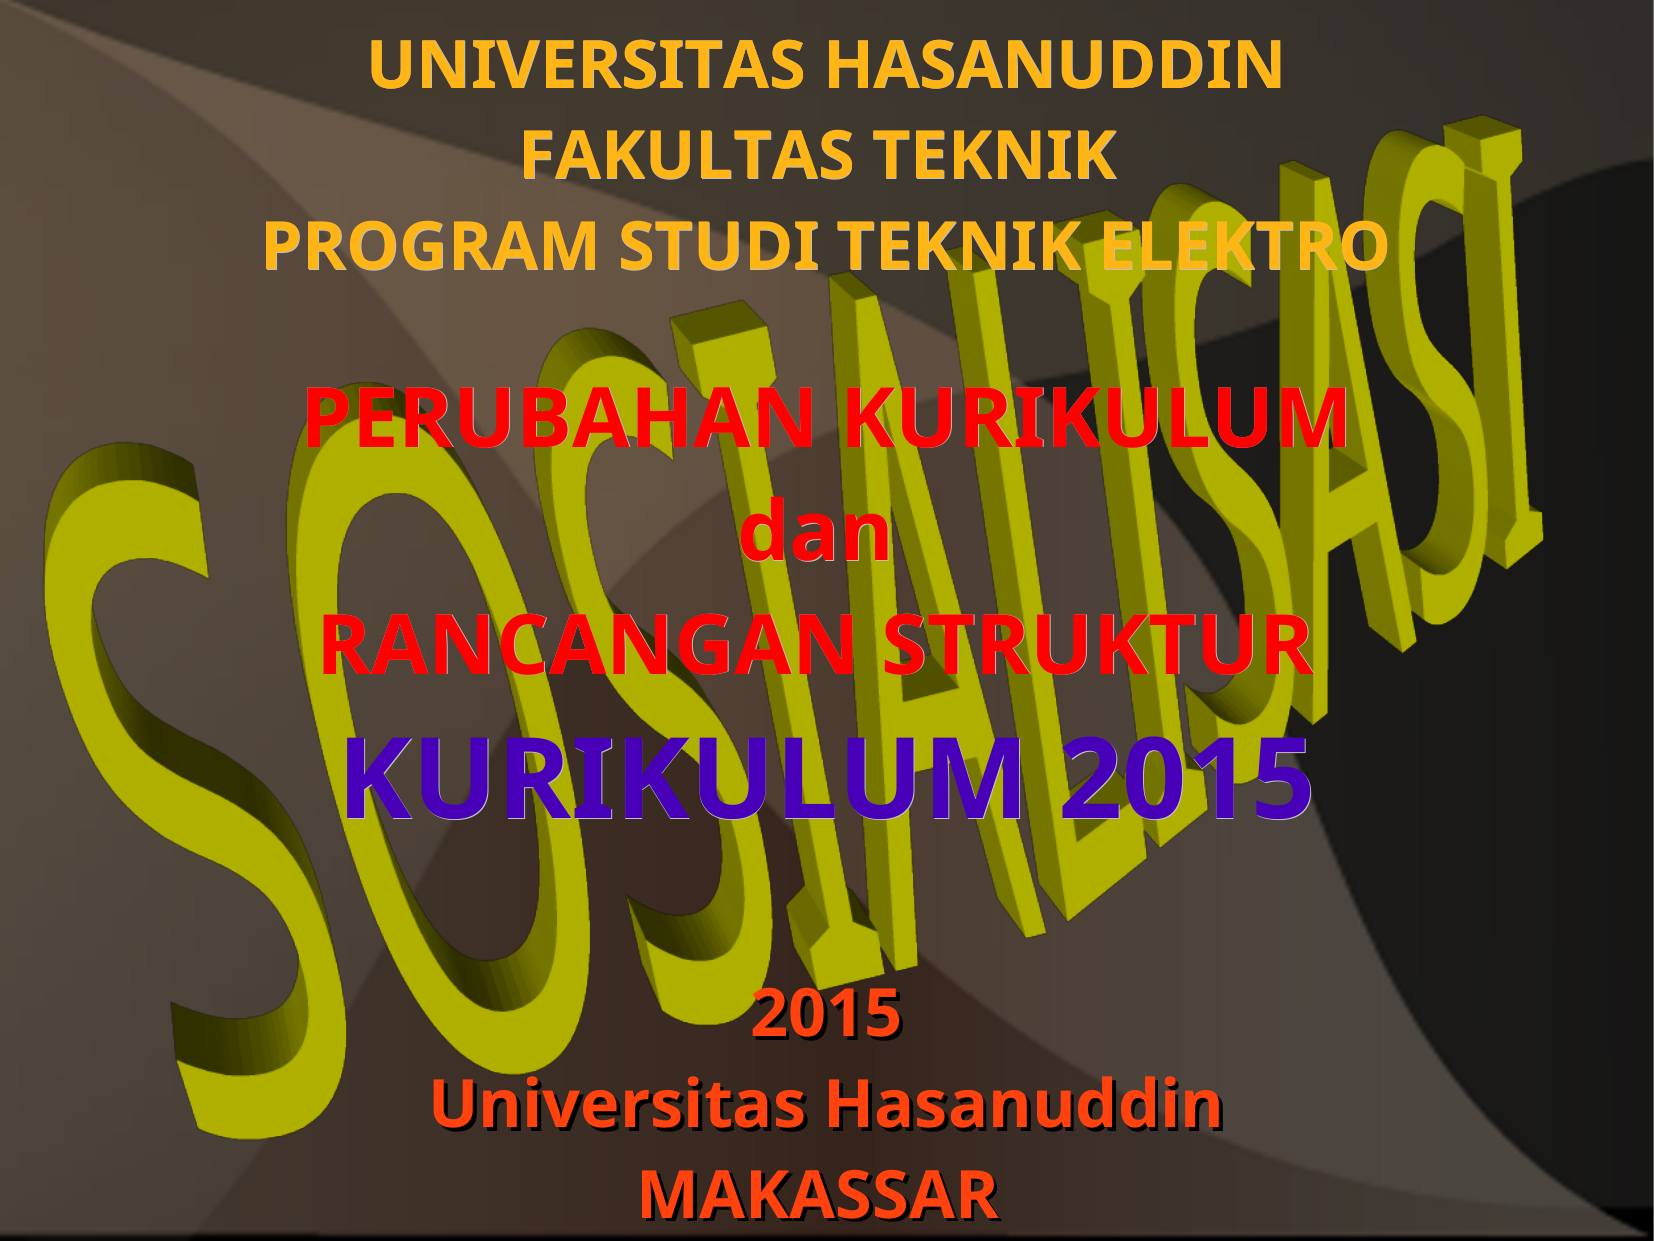

# UNIVERSITAS HASANUDDIN FAKULTAS TEKNIK PROGRAM STUDI TEKNIK ELEKTRO
SOSIALISASI
PERUBAHAN KURIKULUM
dan
RANCANGAN STRUKTUR
KURIKULUM 2015
2015
Universitas Hasanuddin
MAKASSAR